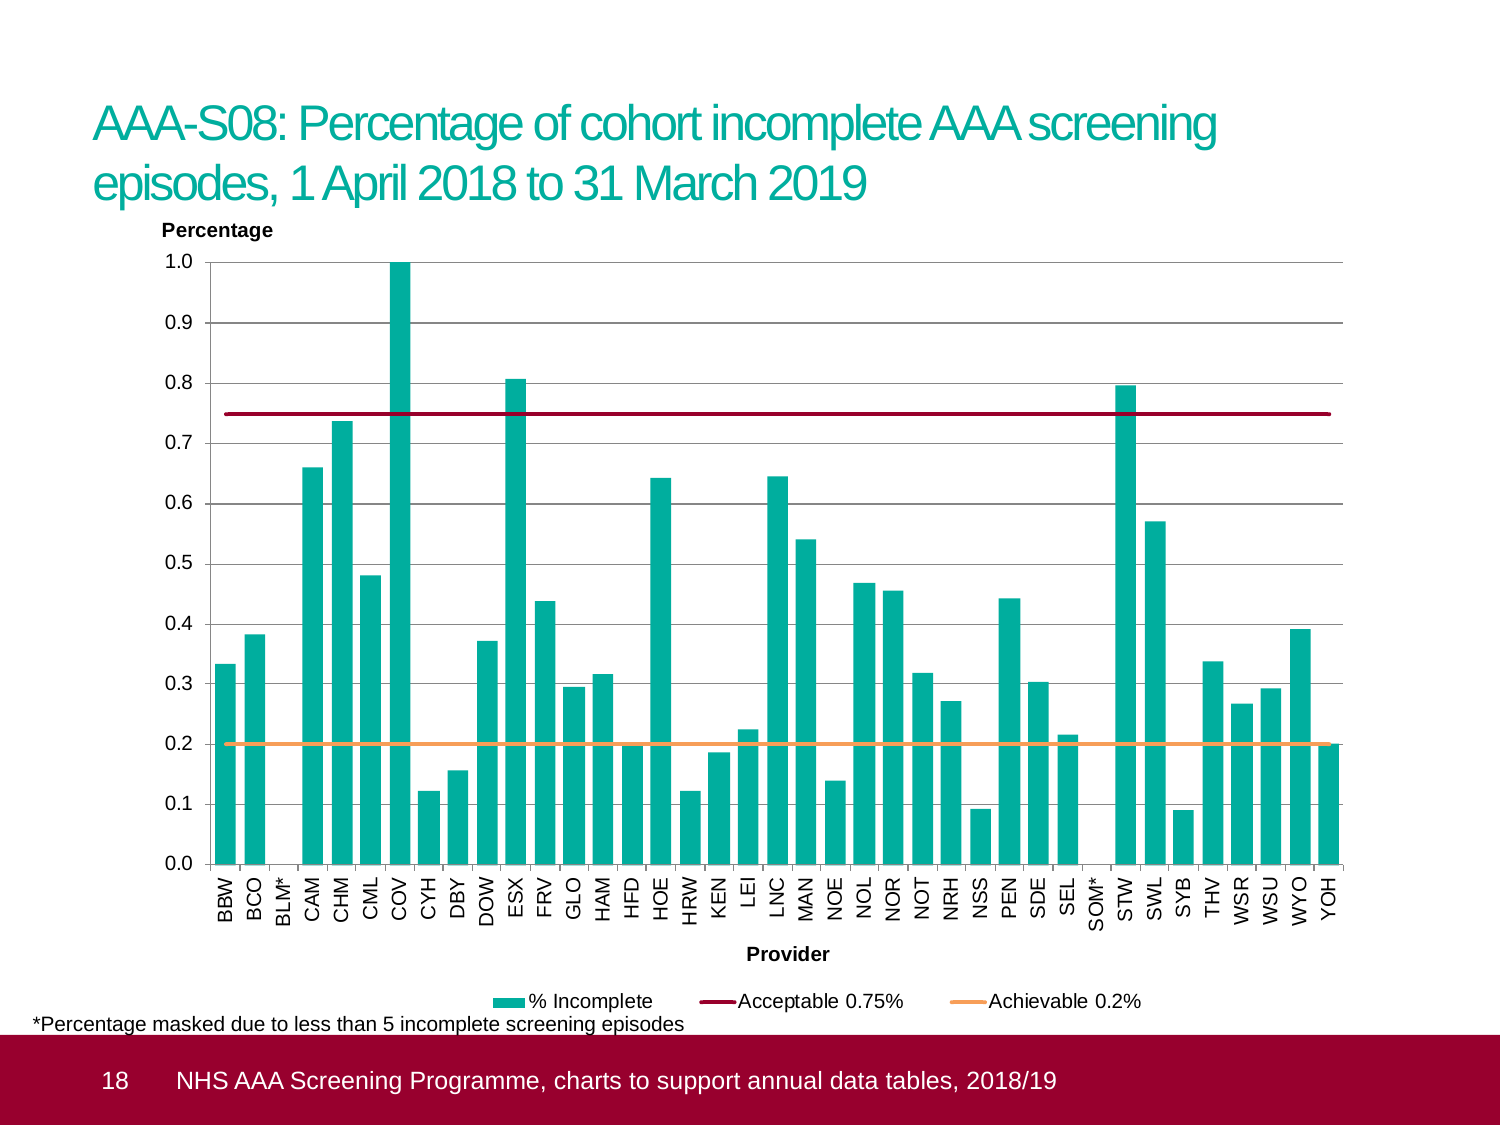

# AAA-S08: Percentage of cohort incomplete AAA screening episodes, 1 April 2018 to 31 March 2019
*Percentage masked due to less than 5 incomplete screening episodes
NHS AAA Screening Programme, charts to support annual data tables, 2018/19